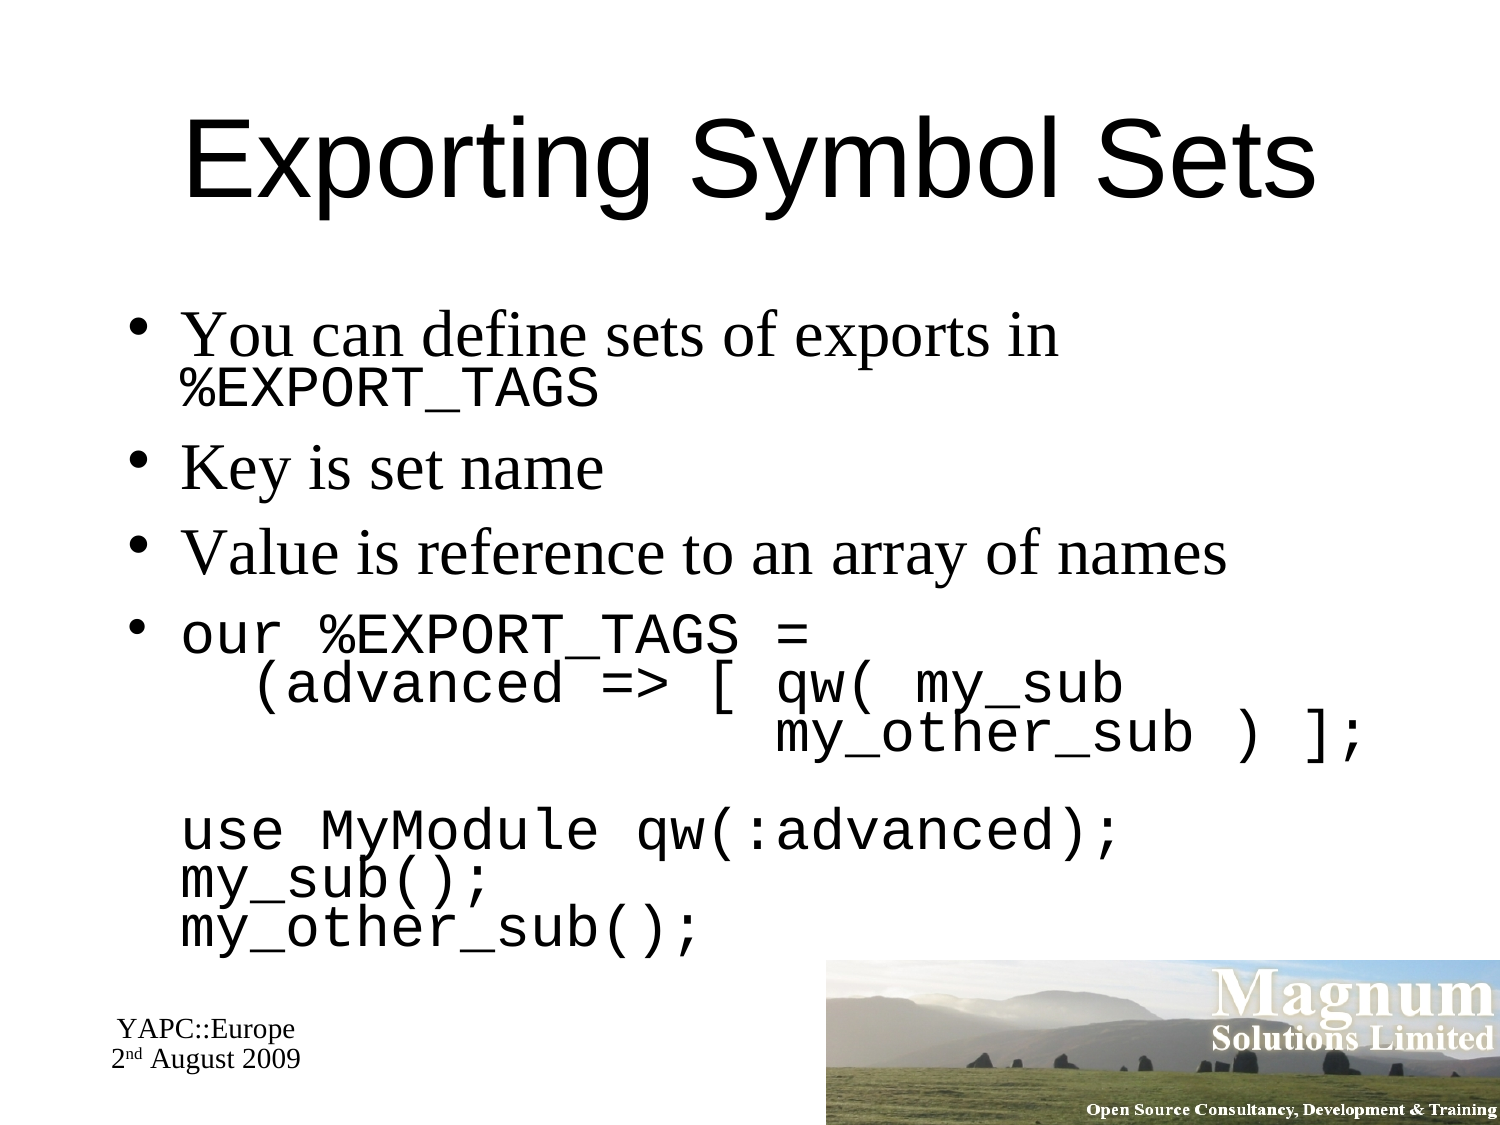

# Exporting Symbol Sets
You can define sets of exports in %EXPORT_TAGS
Key is set name
Value is reference to an array of names
our %EXPORT_TAGS =
 (advanced => [ qw( my_sub
 my_other_sub ) ];
use MyModule qw(:advanced);
my_sub();
my_other_sub();
65